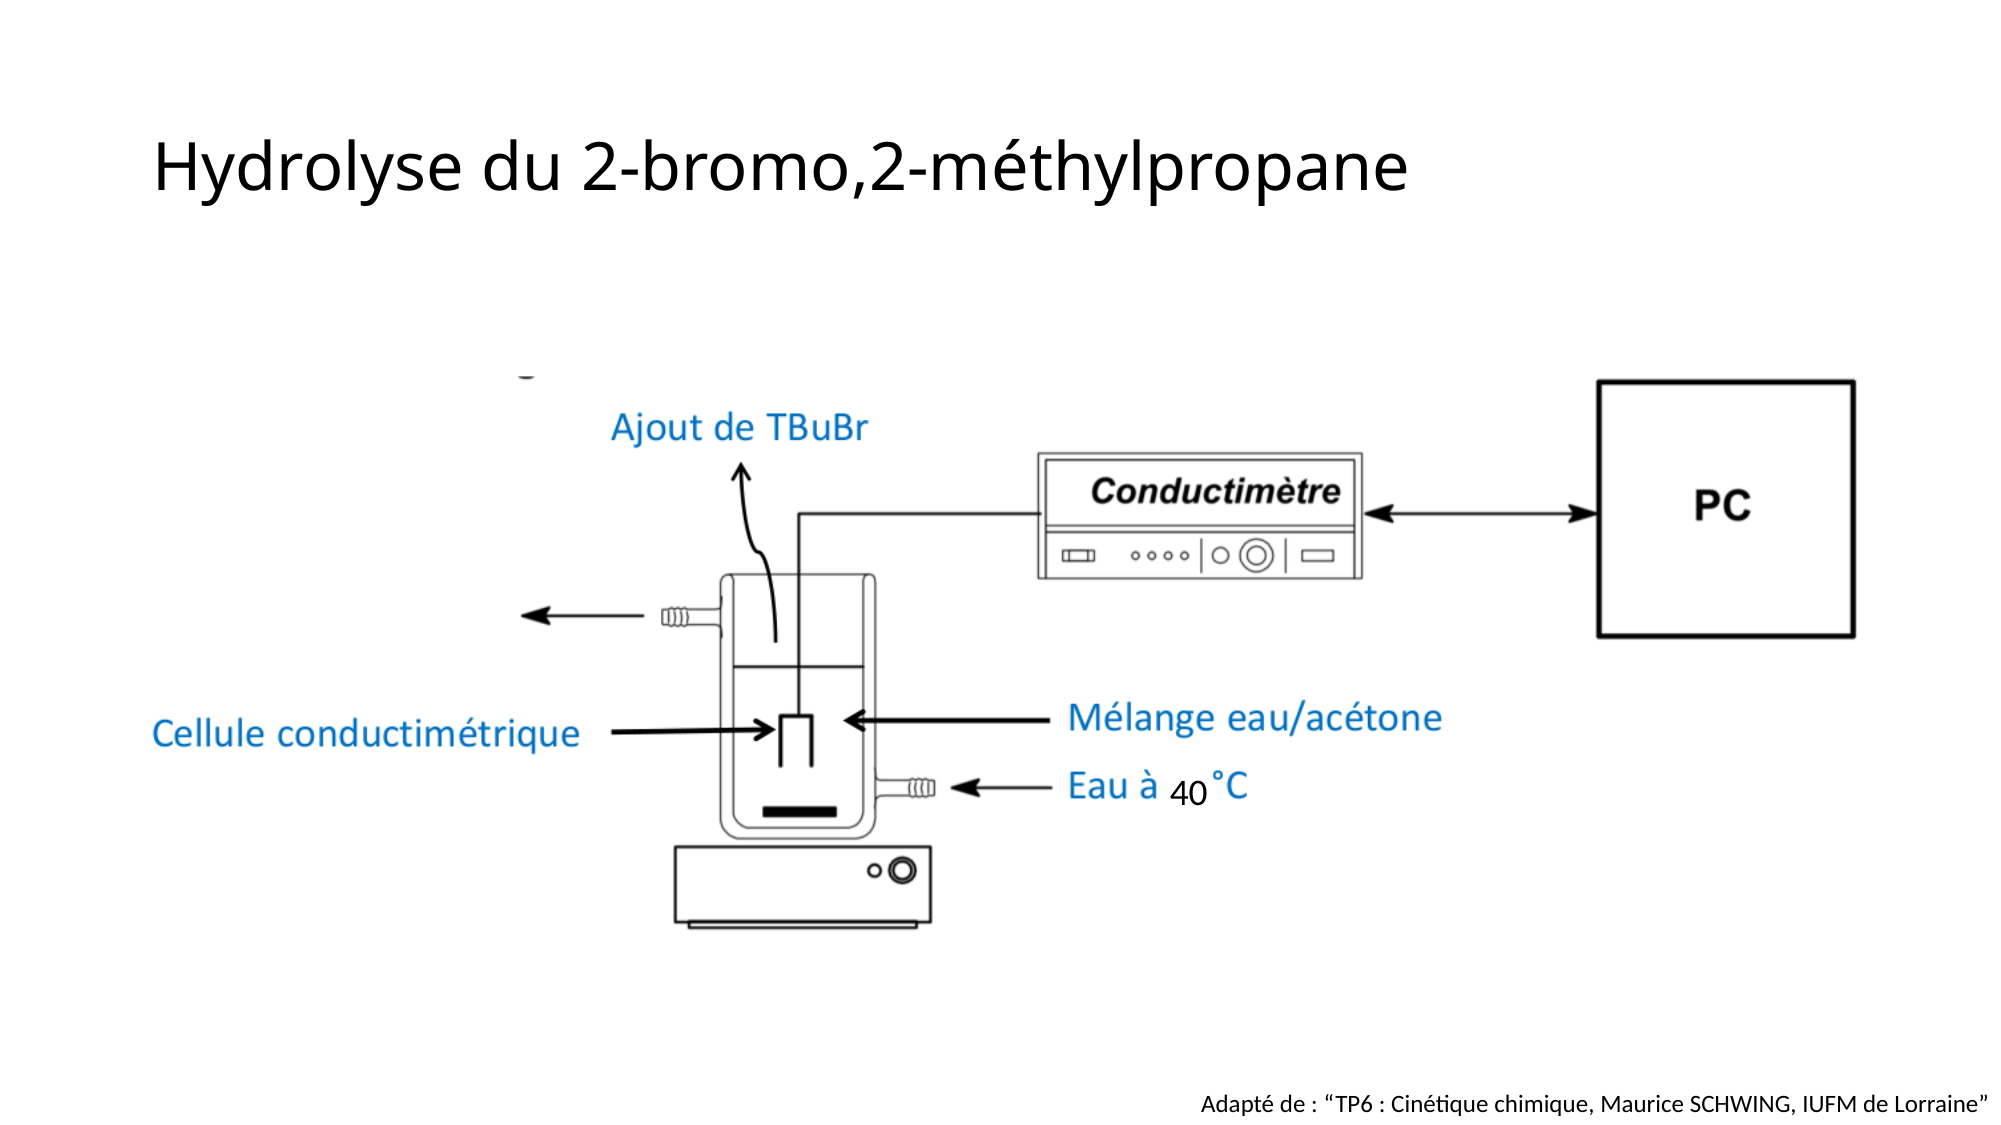

# Hydrolyse du 2-bromo,2-méthylpropane
40
Adapté de : “TP6 : Cinétique chimique, Maurice SCHWING, IUFM de Lorraine”